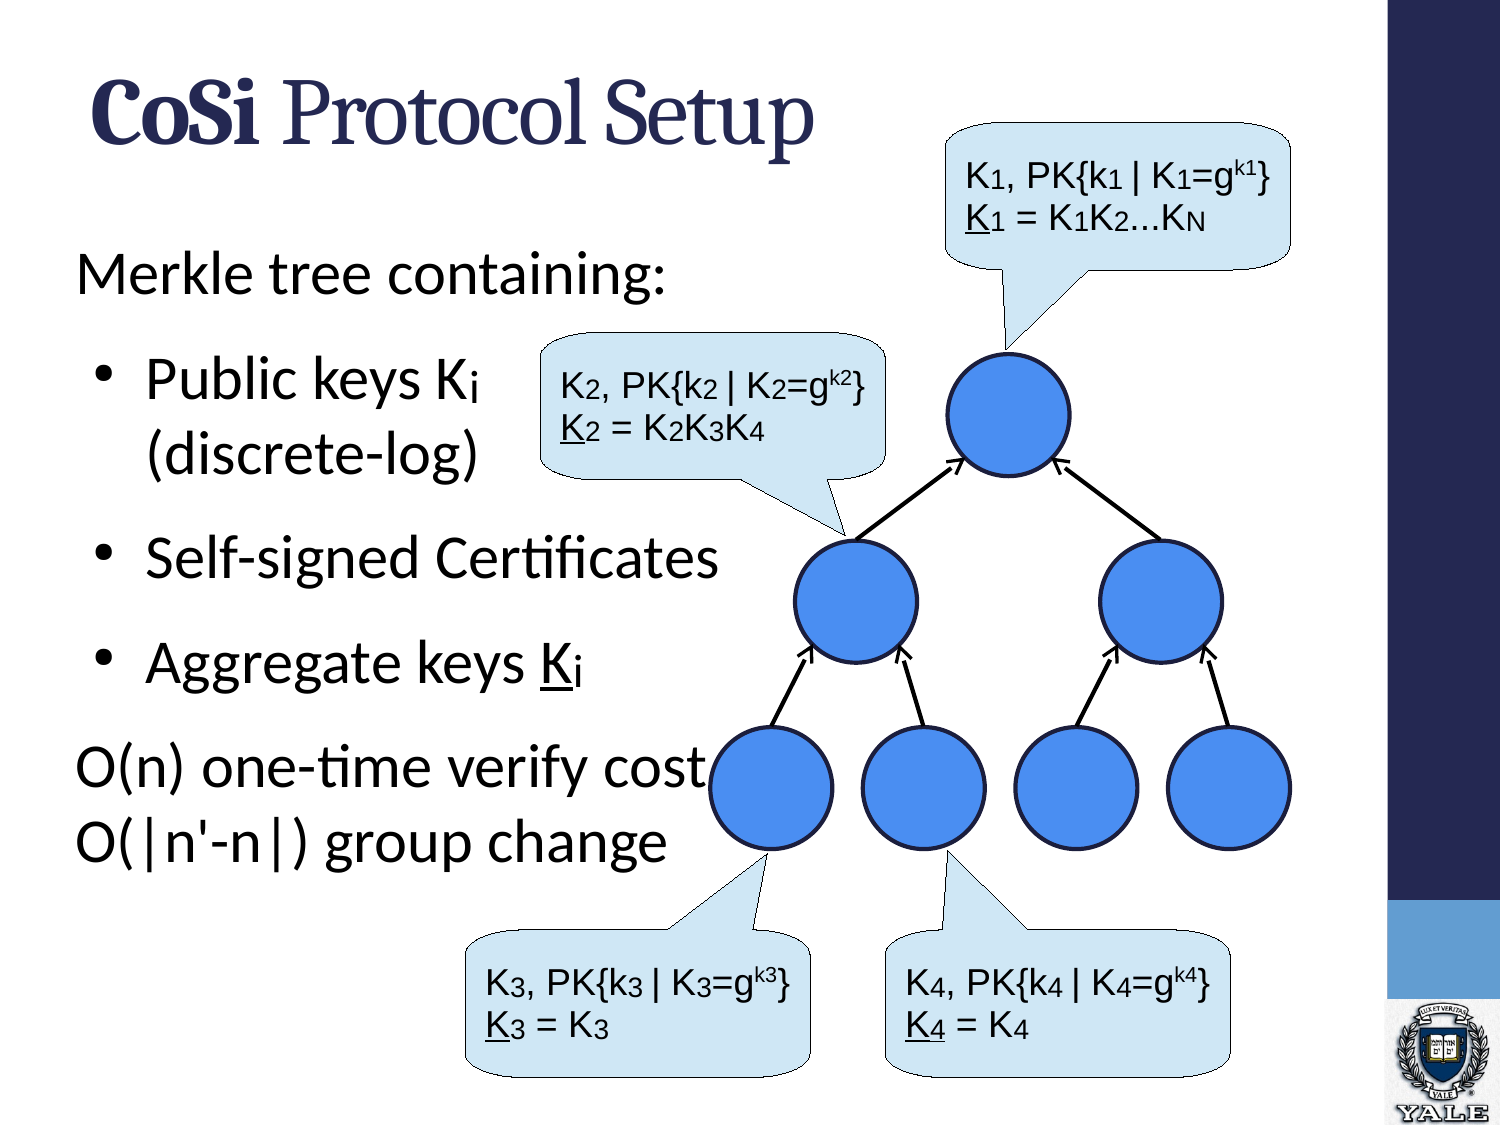

# CoSi Protocol Setup
K1, PK{k1 | K1=gk1}
K1 = K1K2...KN
Merkle tree containing:
Public keys Ki
(discrete-log)
Self-signed Certificates
Aggregate keys Ki
O(n) one-time verify cost
O(|n'-n|) group change
K2, PK{k2 | K2=gk2}
K2 = K2K3K4
K3, PK{k3 | K3=gk3}
K3 = K3
K4, PK{k4 | K4=gk4}
K4 = K4